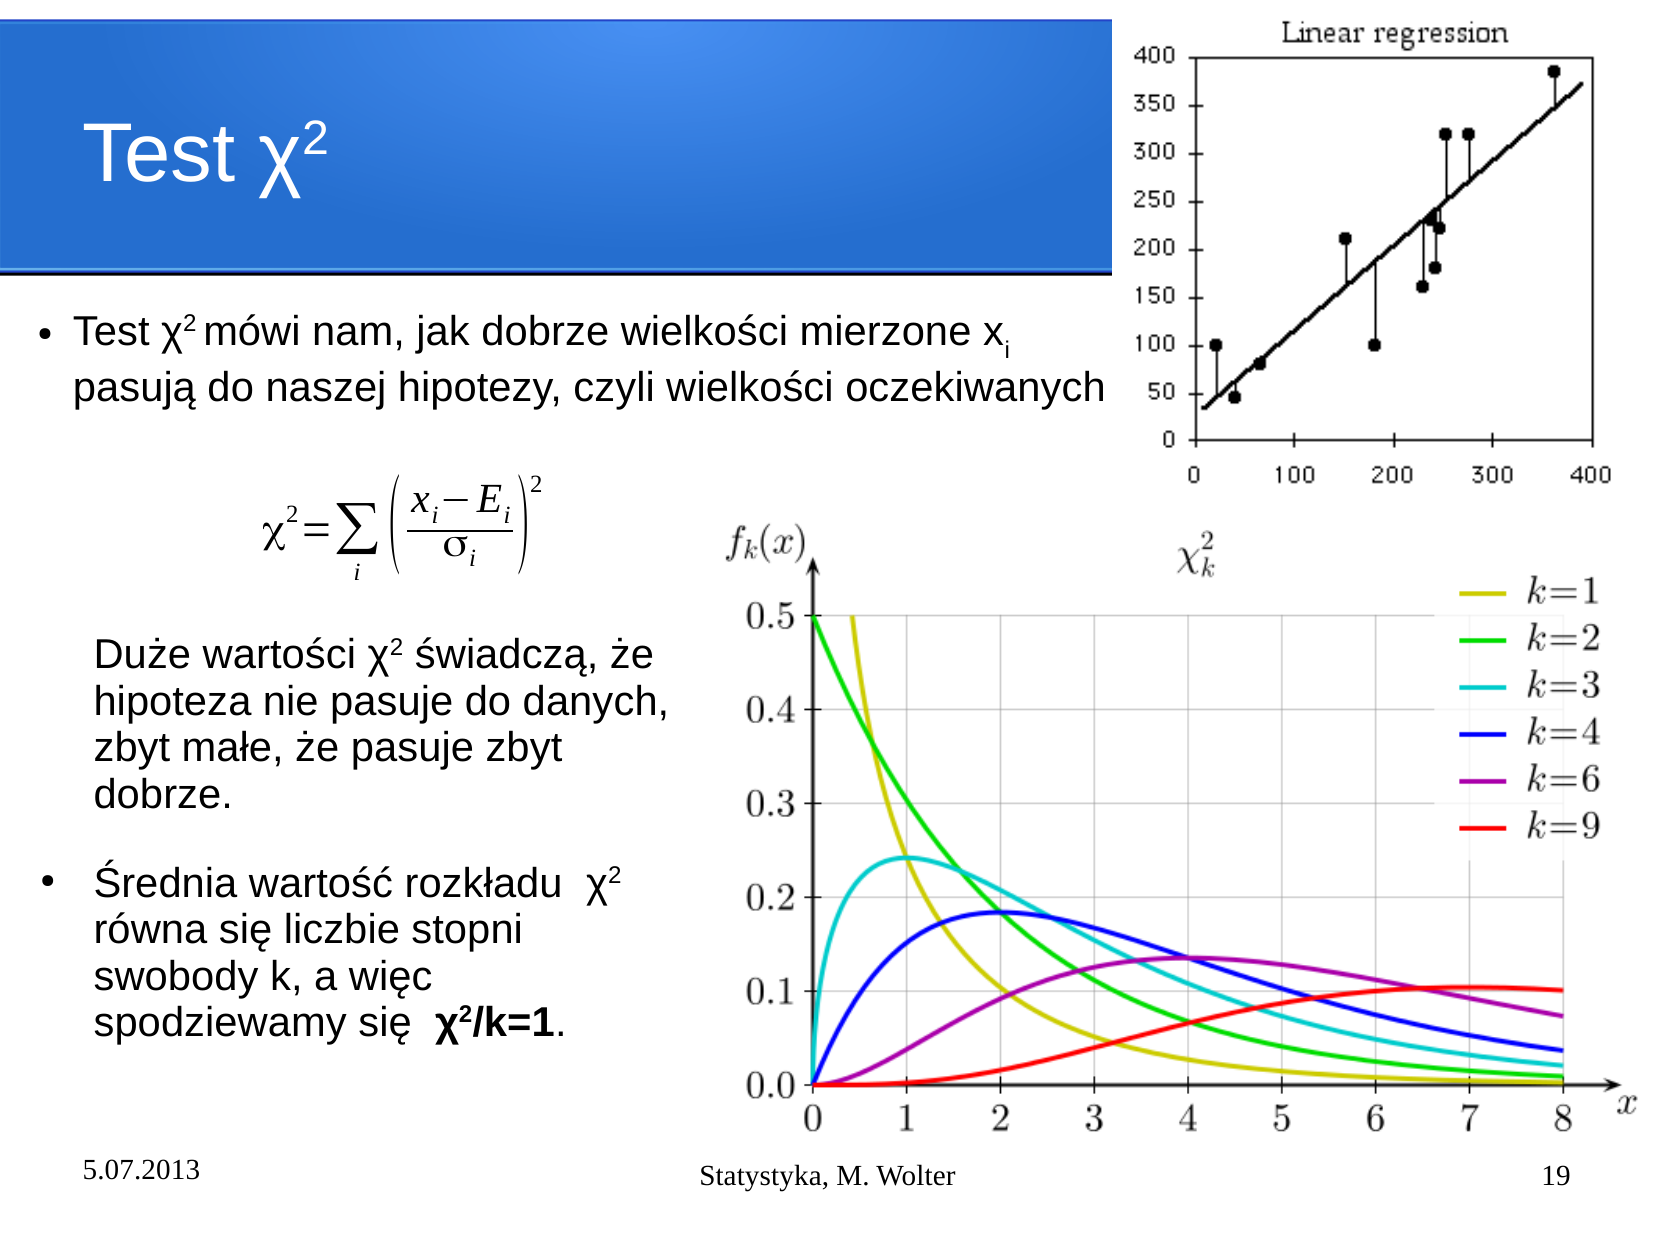

# Test χ2
Test χ2 mówi nam, jak dobrze wielkości mierzone xi
pasują do naszej hipotezy, czyli wielkości oczekiwanych Ei.
Duże wartości χ2 świadczą, że hipoteza nie pasuje do danych, zbyt małe, że pasuje zbyt dobrze.
Średnia wartość rozkładu χ2 równa się liczbie stopni swobody k, a więc spodziewamy się χ2/k=1.
5.07.2013
Statystyka, M. Wolter
19